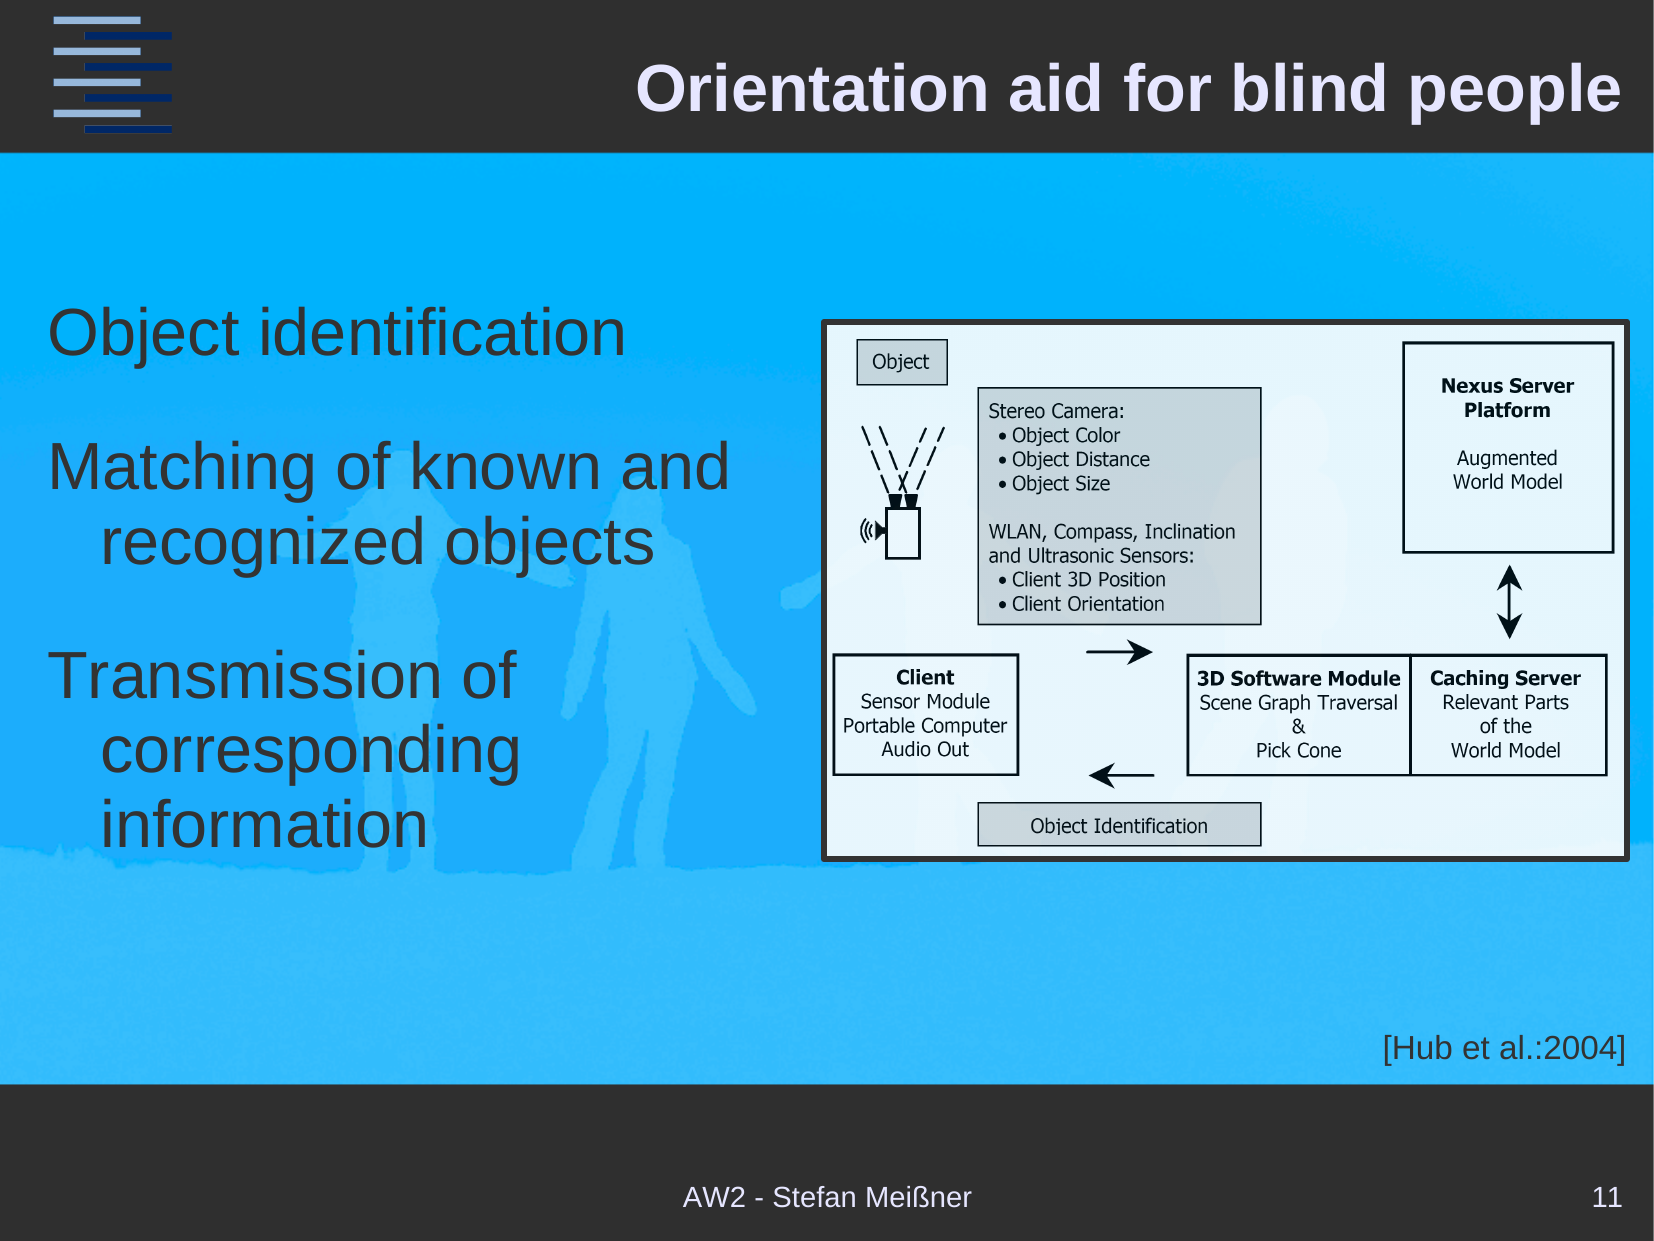

# Orientation aid for blind people
Object identification
Matching of known and
recognized objects
Transmission of
corresponding
information
[Hub et al.:2004]
AW2 - Stefan Meißner
11